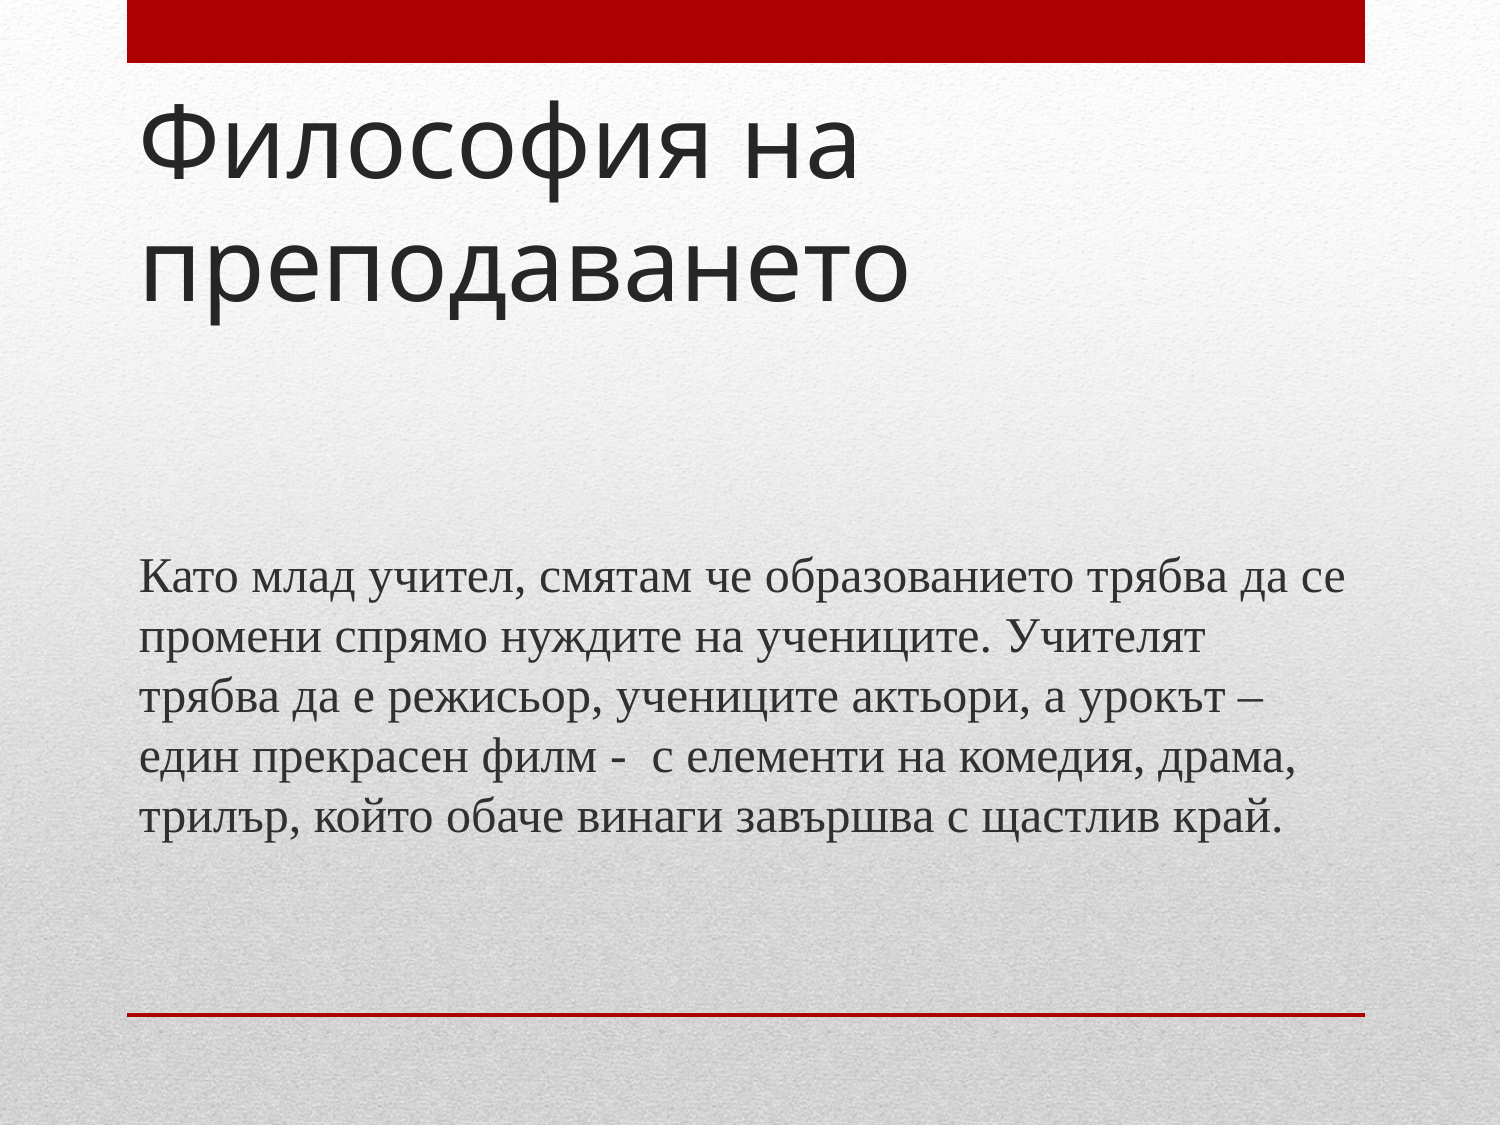

# Философия на преподаването
Като млад учител, смятам че образованието трябва да се промени спрямо нуждите на учениците. Учителят трябва да е режисьор, учениците актьори, а урокът – един прекрасен филм - с елементи на комедия, драма, трилър, който обаче винаги завършва с щастлив край.